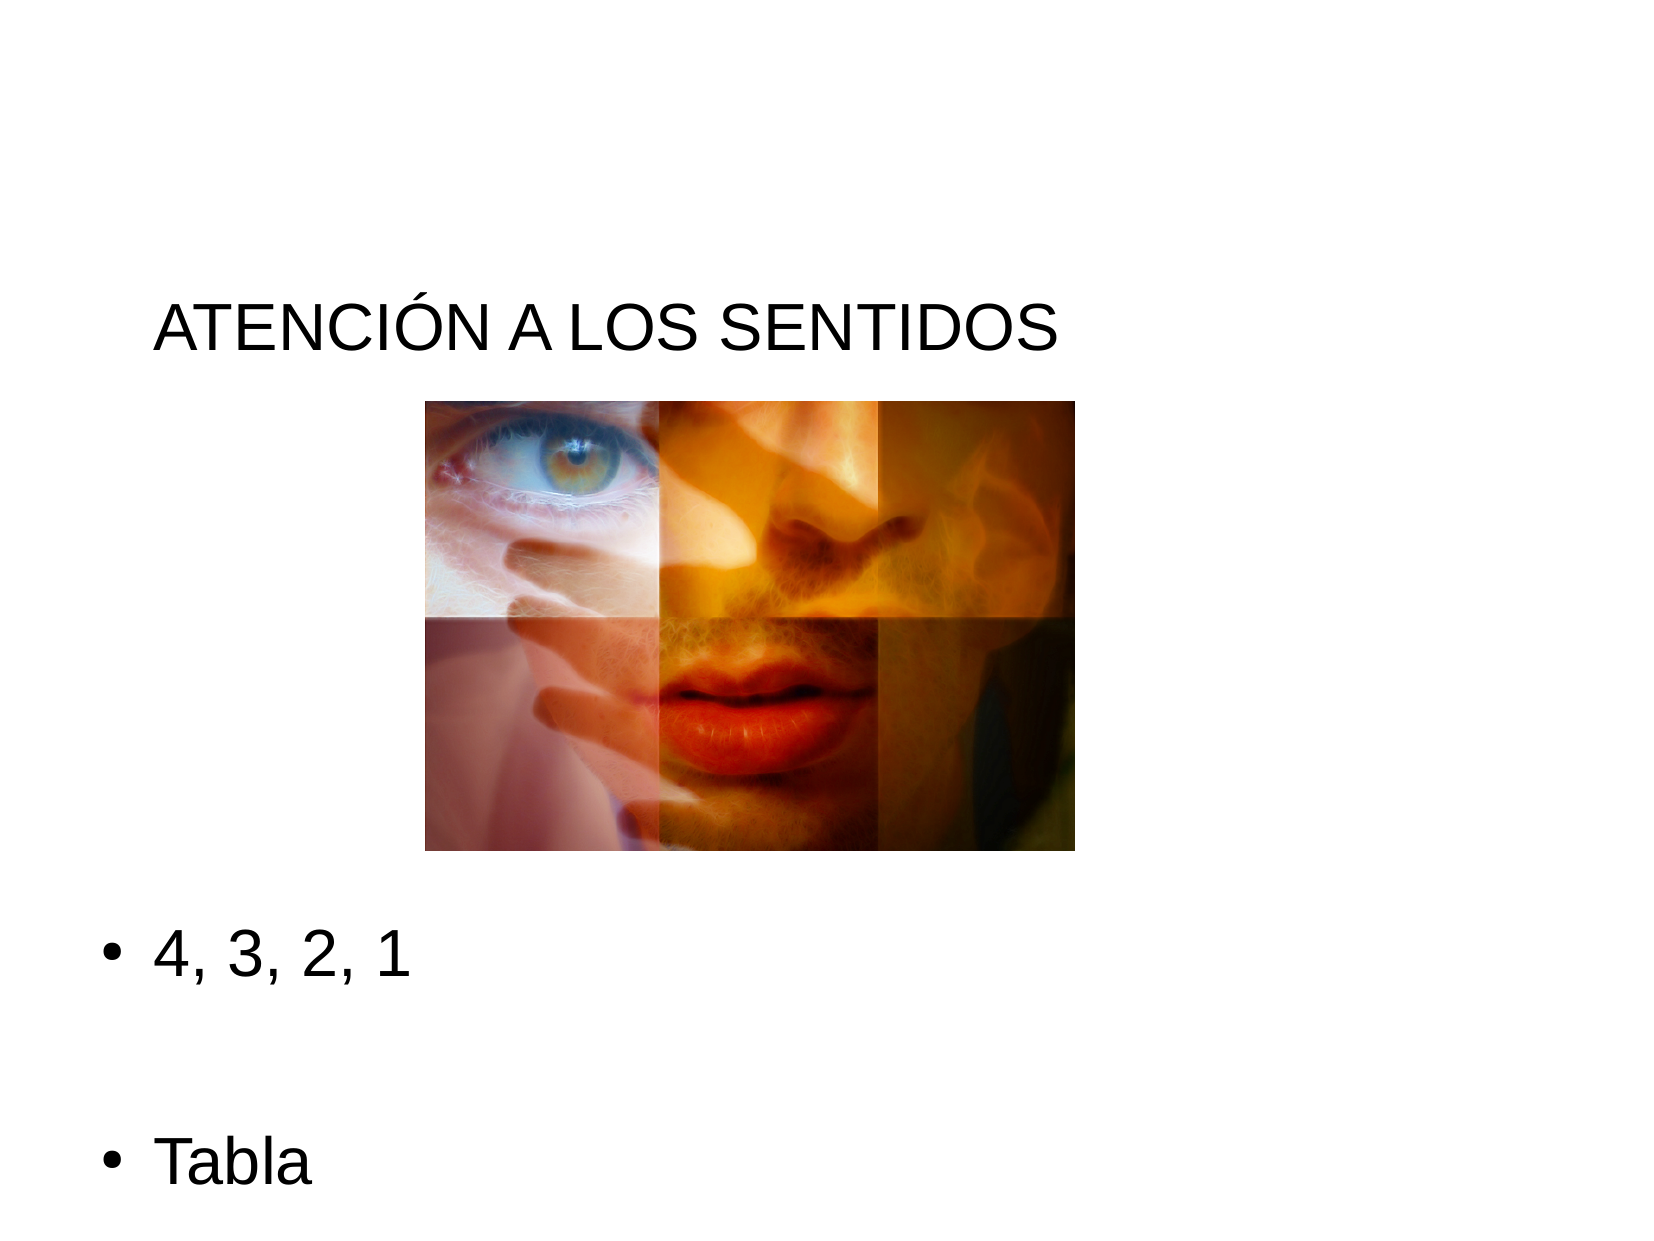

#
ATENCIÓN A LOS SENTIDOS
4, 3, 2, 1
Tabla